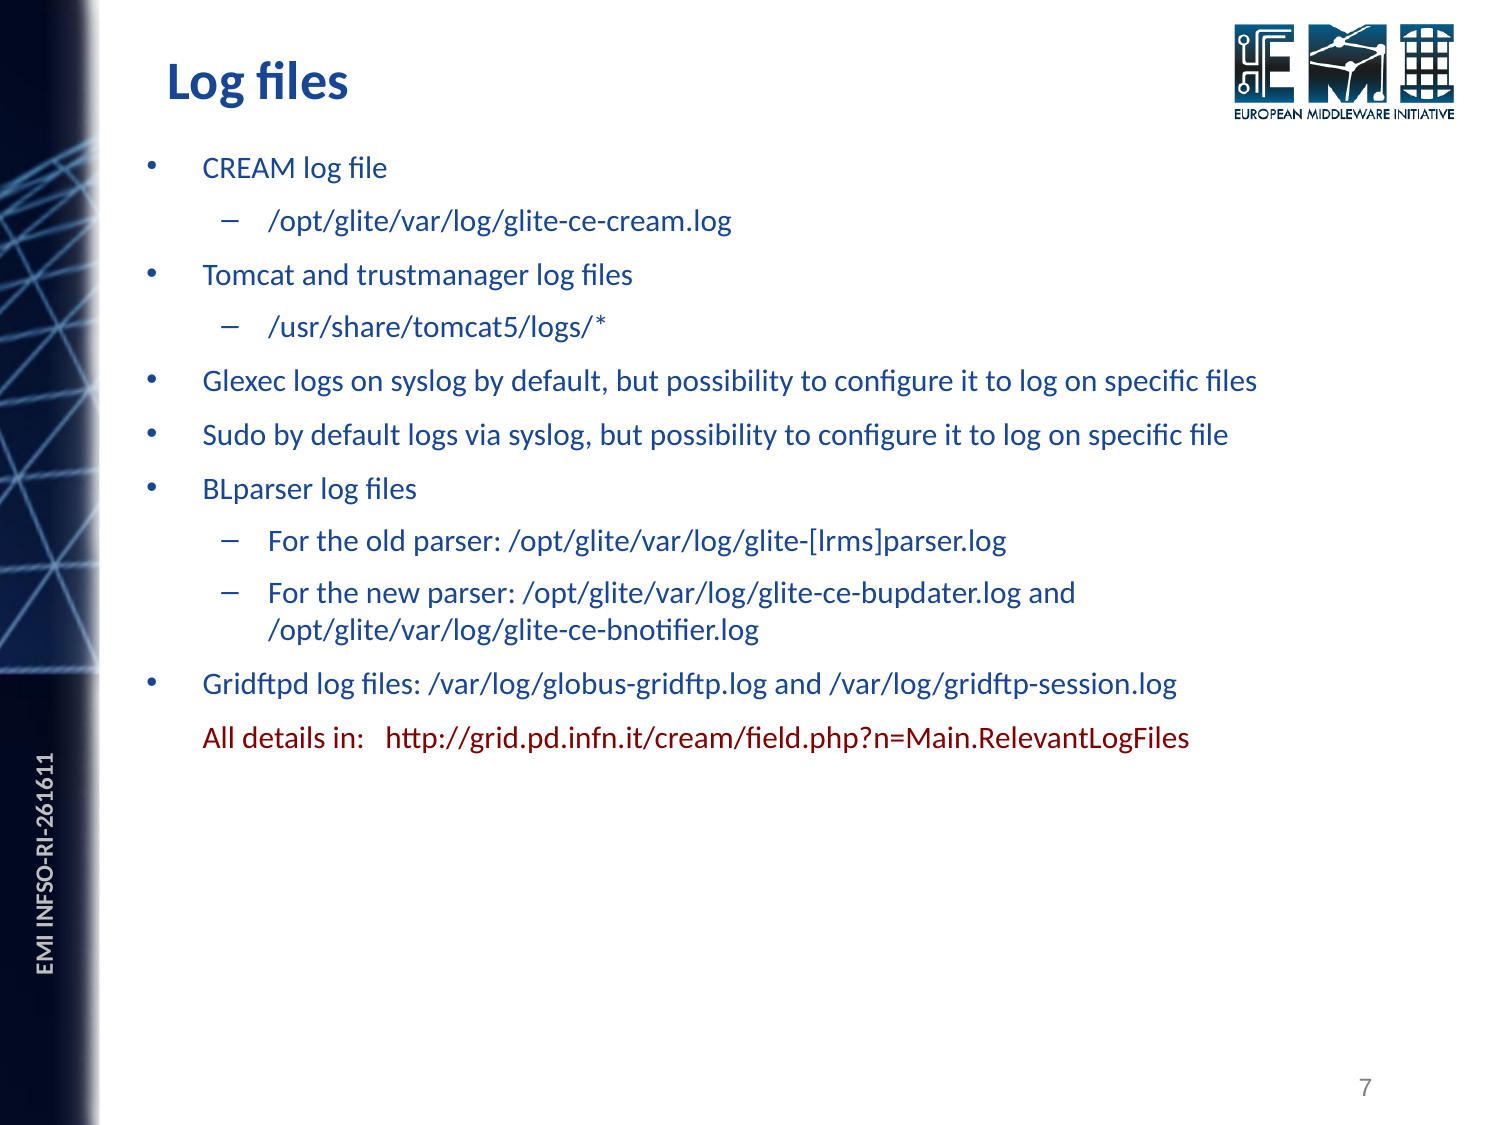

Log files
# CREAM log file
/opt/glite/var/log/glite-ce-cream.log
Tomcat and trustmanager log files
/usr/share/tomcat5/logs/*
Glexec logs on syslog by default, but possibility to configure it to log on specific files
Sudo by default logs via syslog, but possibility to configure it to log on specific file
BLparser log files
For the old parser: /opt/glite/var/log/glite-[lrms]parser.log
For the new parser: /opt/glite/var/log/glite-ce-bupdater.log and /opt/glite/var/log/glite-ce-bnotifier.log
Gridftpd log files: /var/log/globus-gridftp.log and /var/log/gridftp-session.log
All details in: http://grid.pd.infn.it/cream/field.php?n=Main.RelevantLogFiles